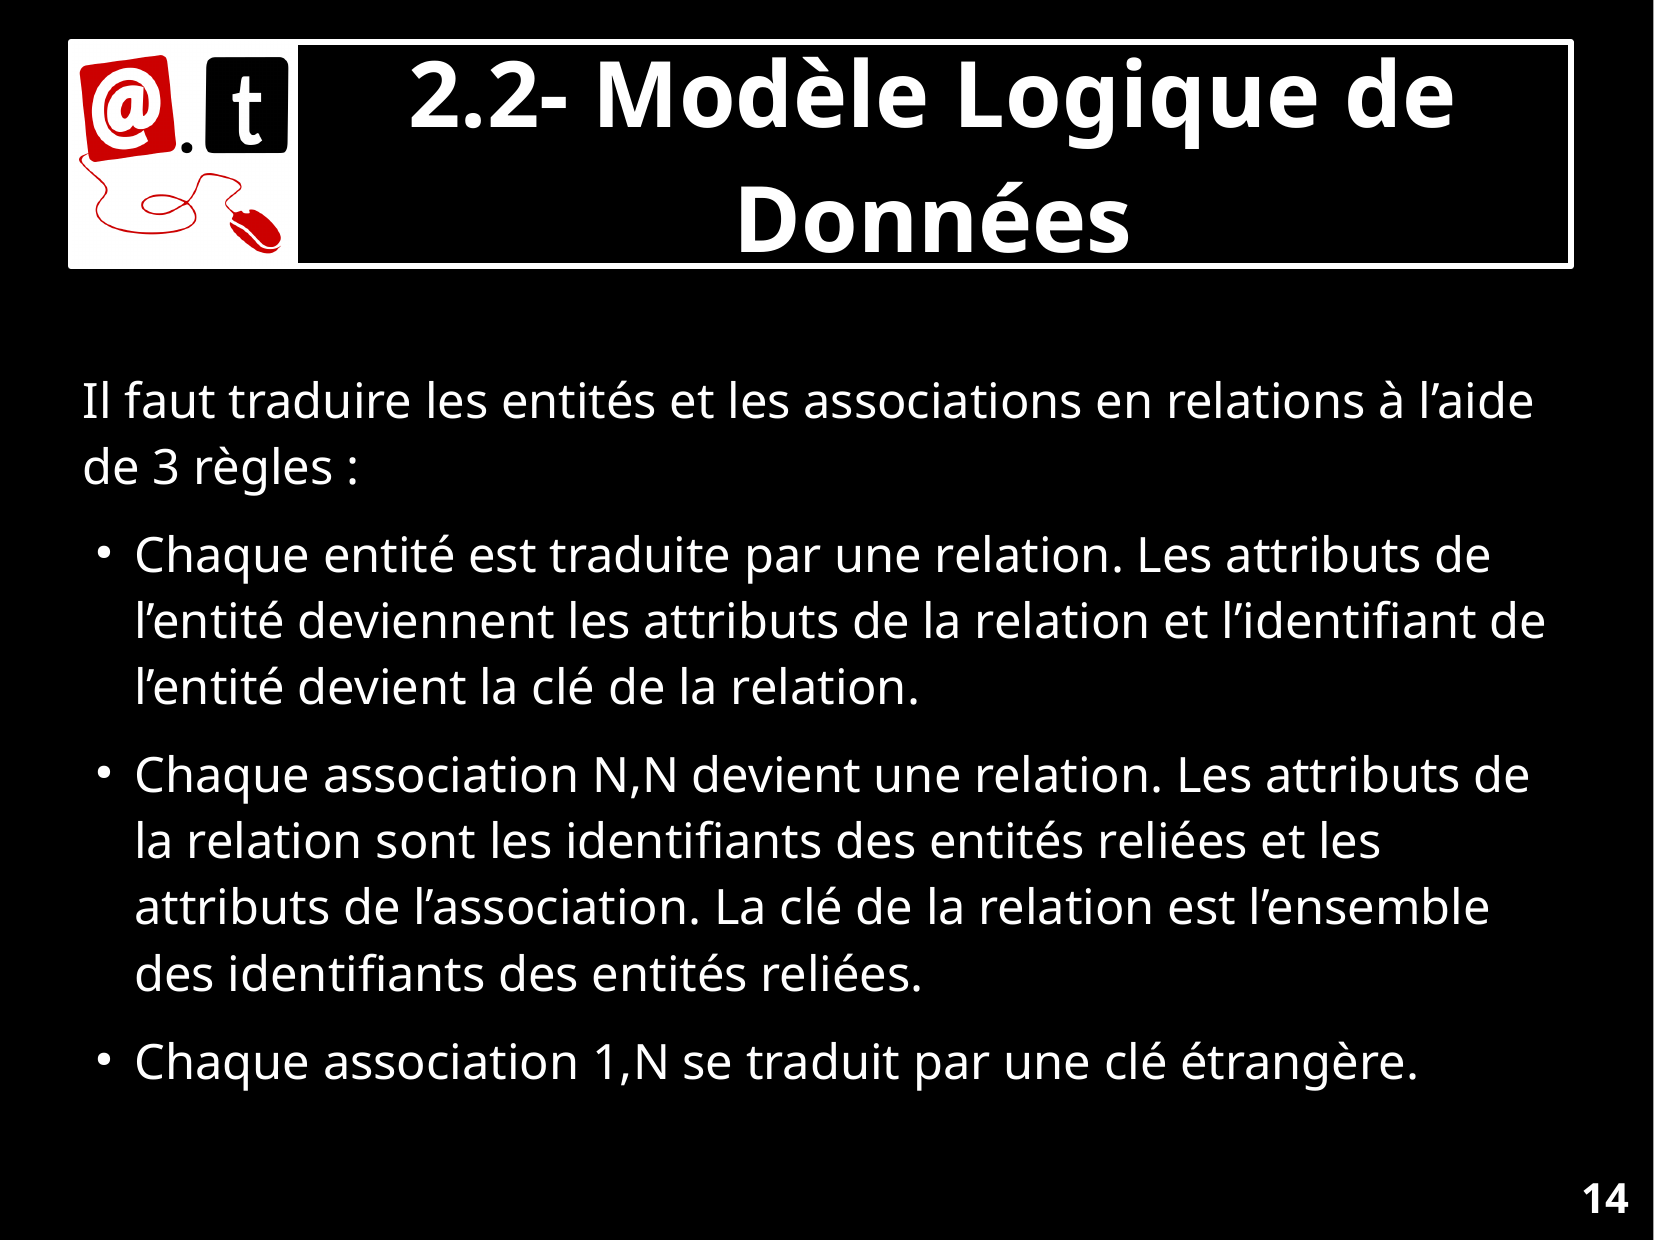

# 2.2- Modèle Logique de Données
Il faut traduire les entités et les associations en relations à l’aide de 3 règles :
Chaque entité est traduite par une relation. Les attributs de l’entité deviennent les attributs de la relation et l’identifiant de l’entité devient la clé de la relation.
Chaque association N,N devient une relation. Les attributs de la relation sont les identifiants des entités reliées et les attributs de l’association. La clé de la relation est l’ensemble des identifiants des entités reliées.
Chaque association 1,N se traduit par une clé étrangère.
14